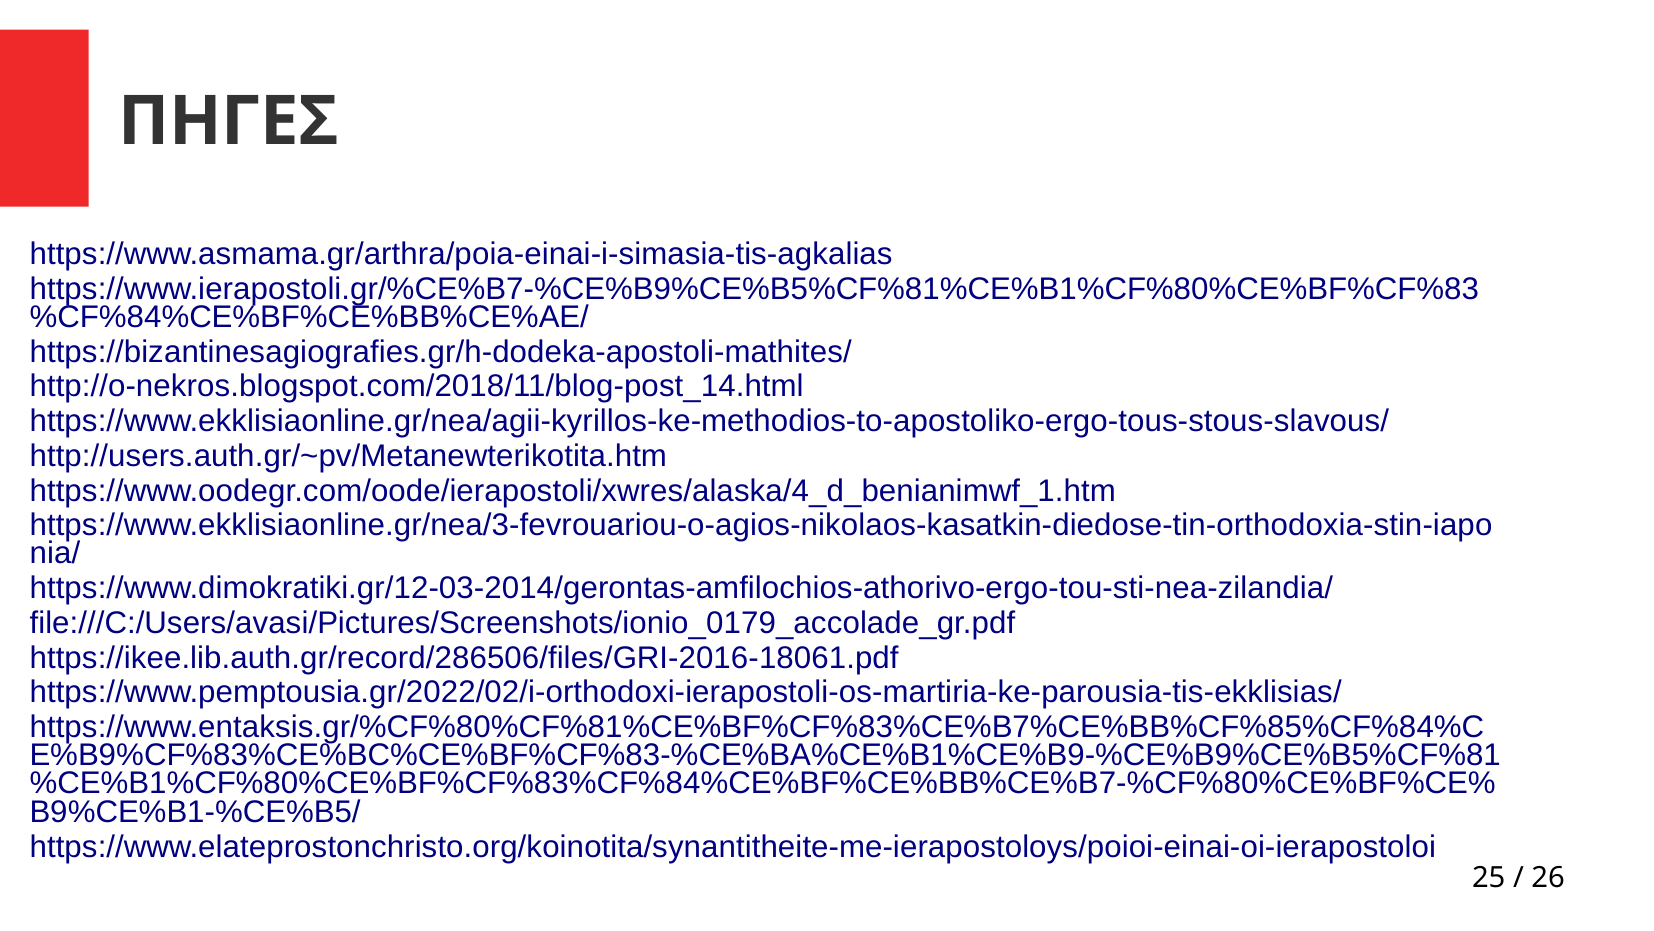

# ΠΗΓΕΣ
https://www.asmama.gr/arthra/poia-einai-i-simasia-tis-agkalias
https://www.ierapostoli.gr/%CE%B7-%CE%B9%CE%B5%CF%81%CE%B1%CF%80%CE%BF%CF%83%CF%84%CE%BF%CE%BB%CE%AE/
https://bizantinesagiografies.gr/h-dodeka-apostoli-mathites/
http://o-nekros.blogspot.com/2018/11/blog-post_14.html
https://www.ekklisiaonline.gr/nea/agii-kyrillos-ke-methodios-to-apostoliko-ergo-tous-stous-slavous/
http://users.auth.gr/~pv/Metanewterikotita.htm
https://www.oodegr.com/oode/ierapostoli/xwres/alaska/4_d_benianimwf_1.htm
https://www.ekklisiaonline.gr/nea/3-fevrouariou-o-agios-nikolaos-kasatkin-diedose-tin-orthodoxia-stin-iaponia/
https://www.dimokratiki.gr/12-03-2014/gerontas-amfilochios-athorivo-ergo-tou-sti-nea-zilandia/
file:///C:/Users/avasi/Pictures/Screenshots/ionio_0179_accolade_gr.pdf
https://ikee.lib.auth.gr/record/286506/files/GRI-2016-18061.pdf
https://www.pemptousia.gr/2022/02/i-orthodoxi-ierapostoli-os-martiria-ke-parousia-tis-ekklisias/
https://www.entaksis.gr/%CF%80%CF%81%CE%BF%CF%83%CE%B7%CE%BB%CF%85%CF%84%CE%B9%CF%83%CE%BC%CE%BF%CF%83-%CE%BA%CE%B1%CE%B9-%CE%B9%CE%B5%CF%81%CE%B1%CF%80%CE%BF%CF%83%CF%84%CE%BF%CE%BB%CE%B7-%CF%80%CE%BF%CE%B9%CE%B1-%CE%B5/
https://www.elateprostonchristo.org/koinotita/synantitheite-me-ierapostoloys/poioi-einai-oi-ierapostoloi
25